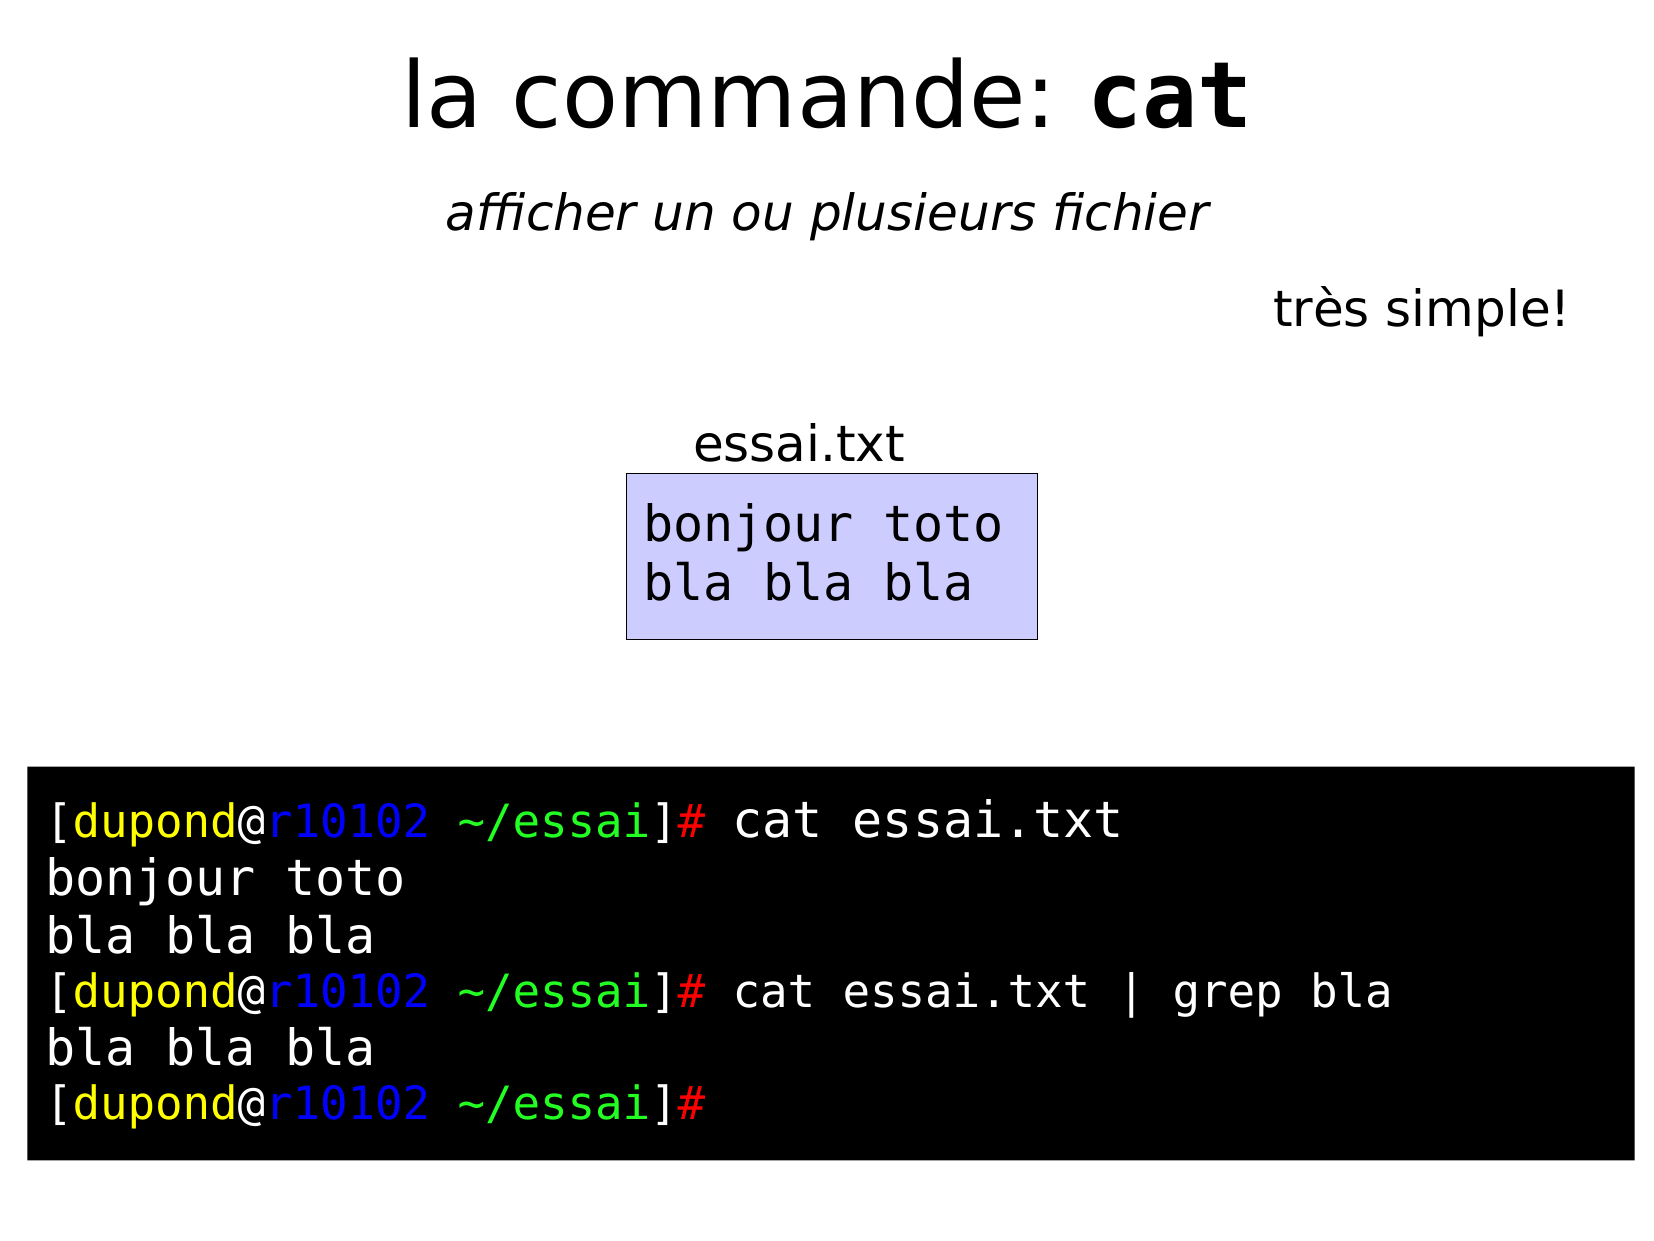

# la commande: cat
afficher un ou plusieurs fichier
très simple!
essai.txt
bonjour toto
bla bla bla
[dupond@r10102 ~/essai]# cat essai.txt
bonjour toto
bla bla bla
[dupond@r10102 ~/essai]# cat essai.txt | grep bla
bla bla bla
[dupond@r10102 ~/essai]#